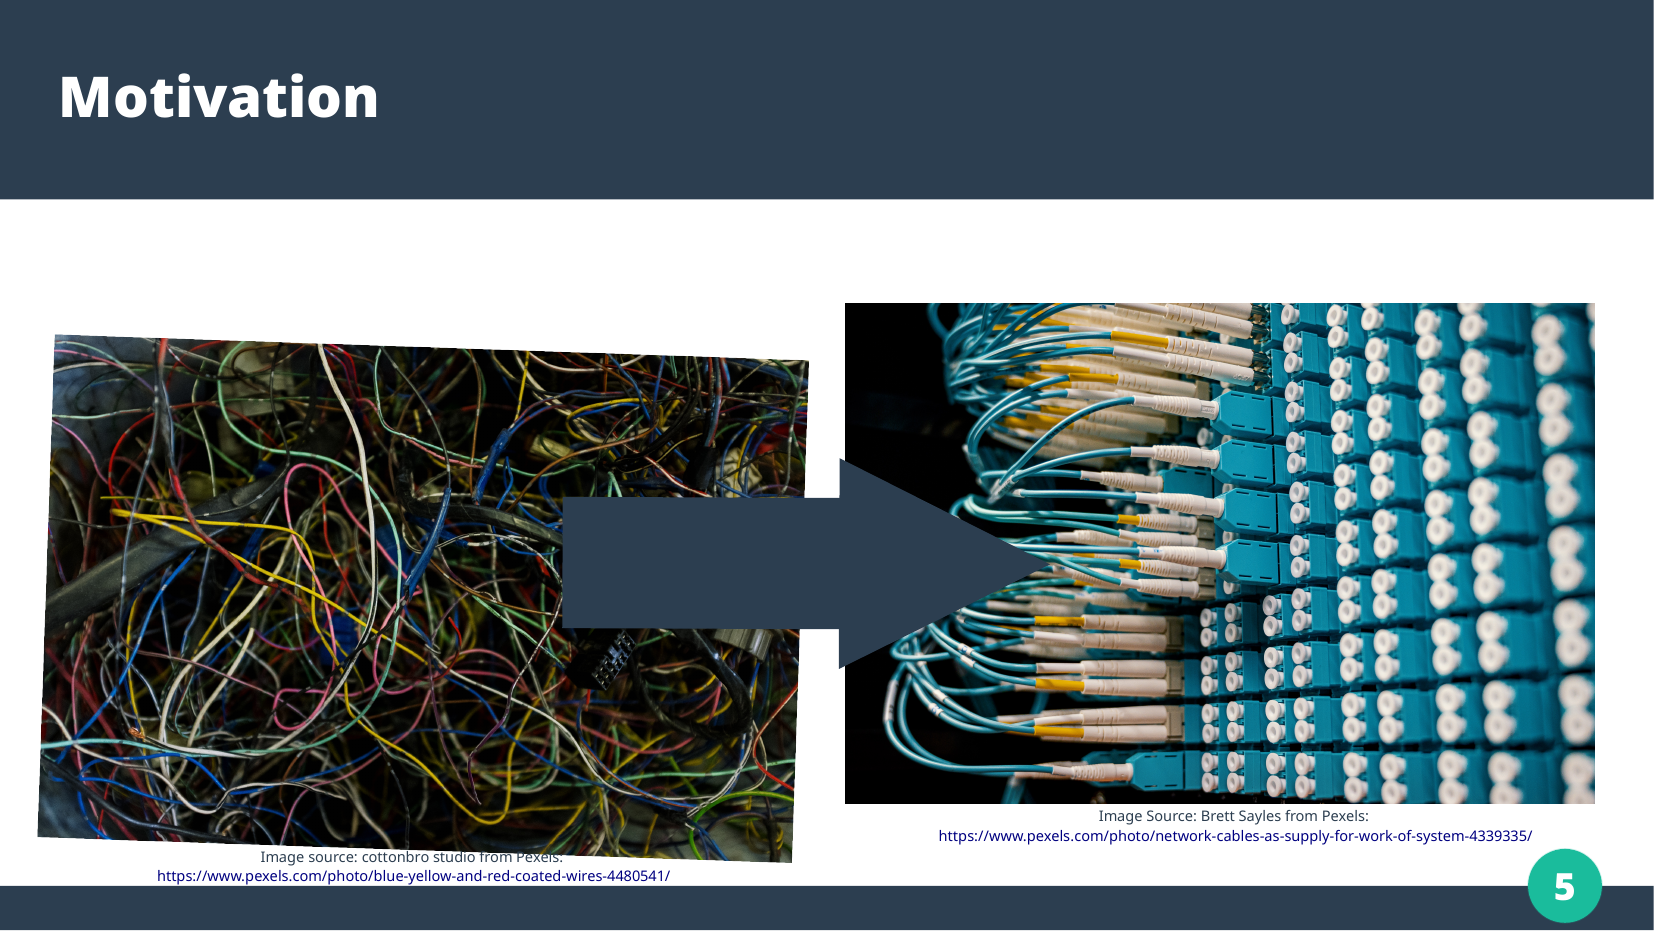

# Motivation
Image Source: Brett Sayles from Pexels: https://www.pexels.com/photo/network-cables-as-supply-for-work-of-system-4339335/
Image source: cottonbro studio from Pexels: https://www.pexels.com/photo/blue-yellow-and-red-coated-wires-4480541/